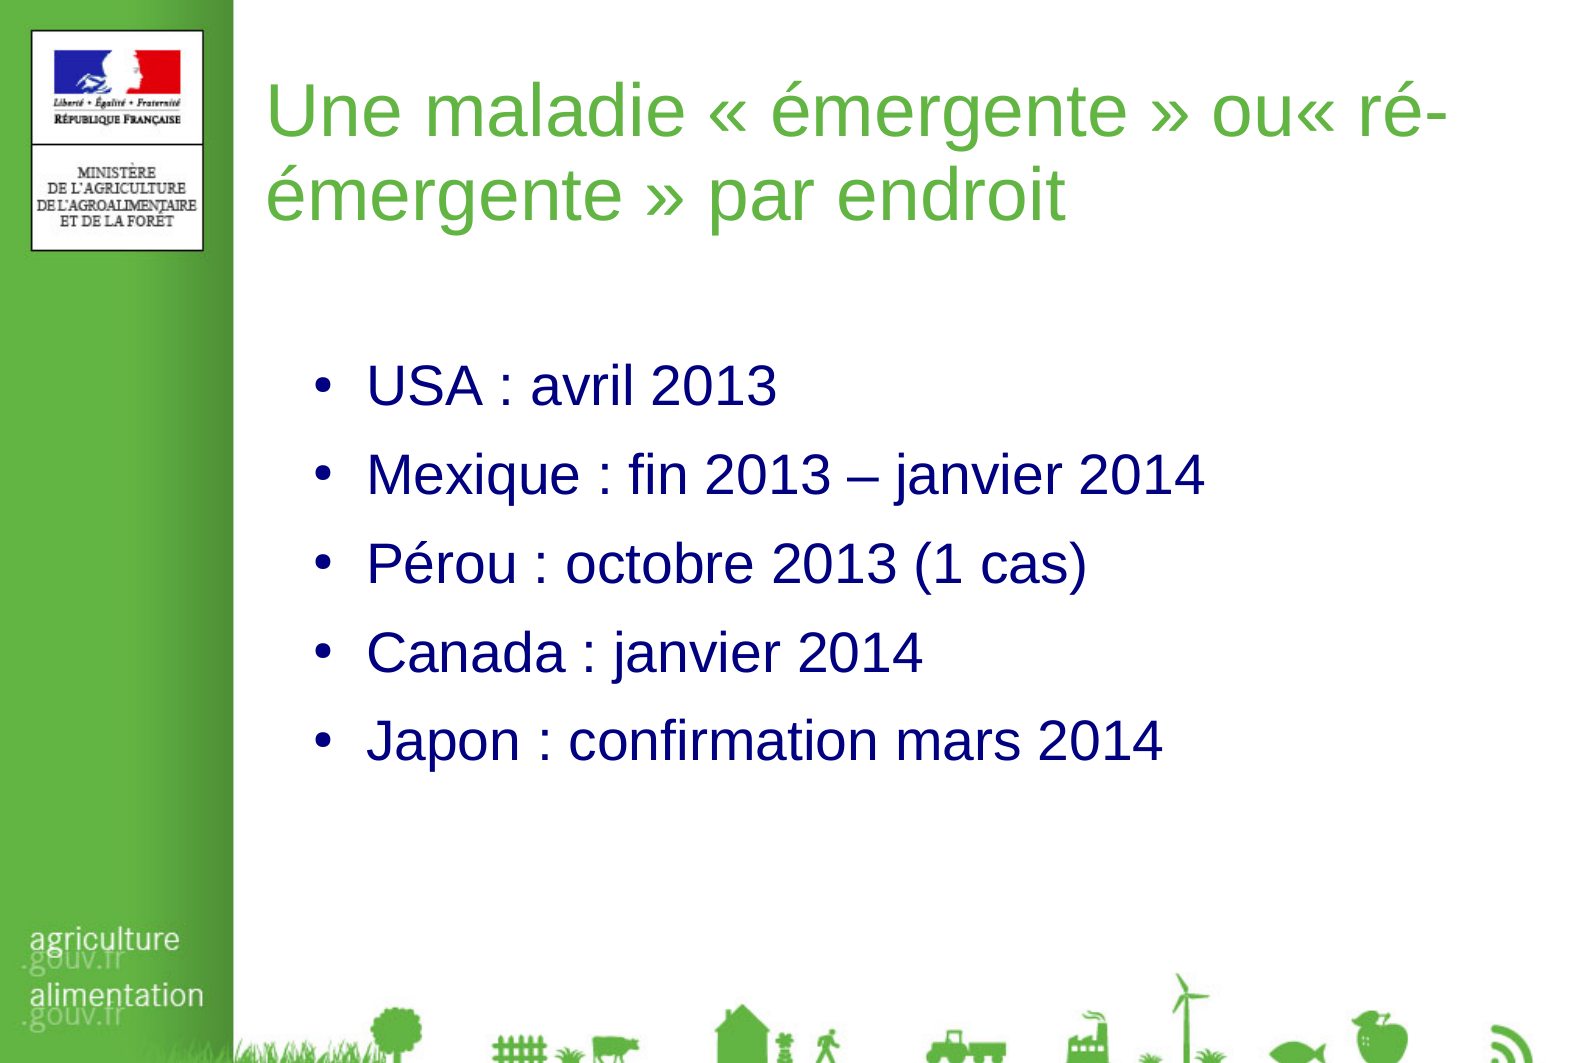

# Une maladie « émergente » ou« ré-émergente » par endroit
USA : avril 2013
Mexique : fin 2013 – janvier 2014
Pérou : octobre 2013 (1 cas)
Canada : janvier 2014
Japon : confirmation mars 2014